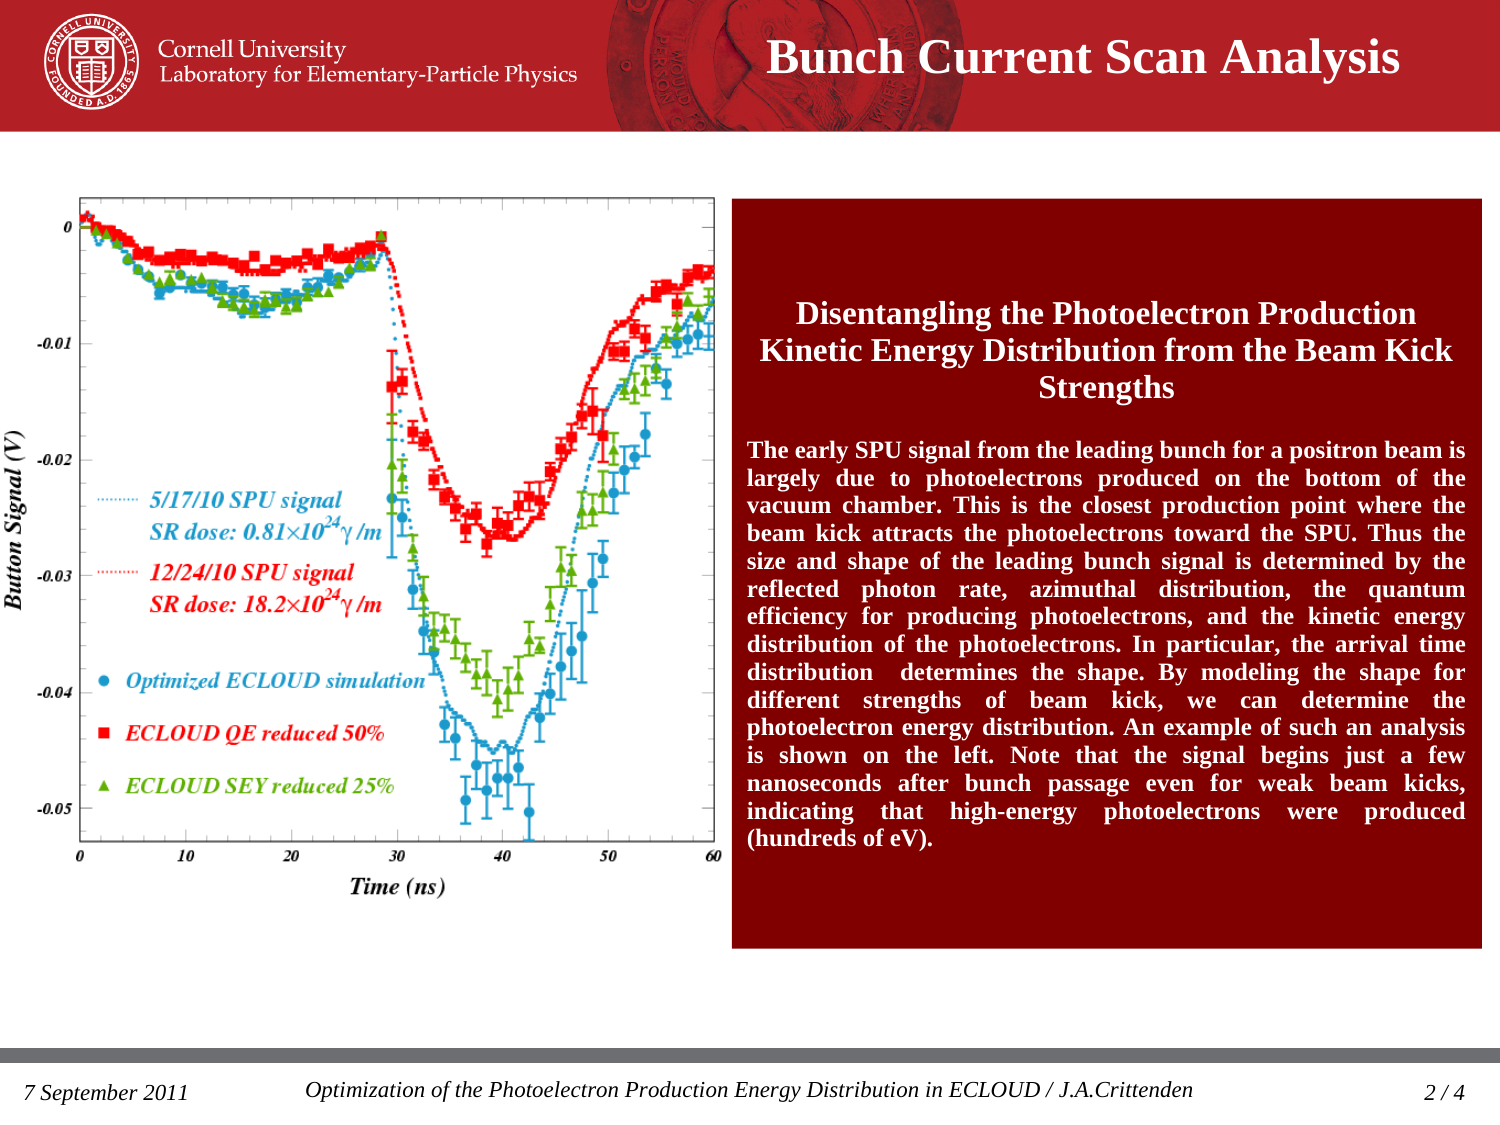

# Bunch Current Scan Analysis
Disentangling the Photoelectron Production Kinetic Energy Distribution from the Beam Kick Strengths
The early SPU signal from the leading bunch for a positron beam is largely due to photoelectrons produced on the bottom of the vacuum chamber. This is the closest production point where the beam kick attracts the photoelectrons toward the SPU. Thus the size and shape of the leading bunch signal is determined by the reflected photon rate, azimuthal distribution, the quantum efficiency for producing photoelectrons, and the kinetic energy distribution of the photoelectrons. In particular, the arrival time distribution determines the shape. By modeling the shape for different strengths of beam kick, we can determine the photoelectron energy distribution. An example of such an analysis is shown on the left. Note that the signal begins just a few nanoseconds after bunch passage even for weak beam kicks, indicating that high-energy photoelectrons were produced (hundreds of eV).